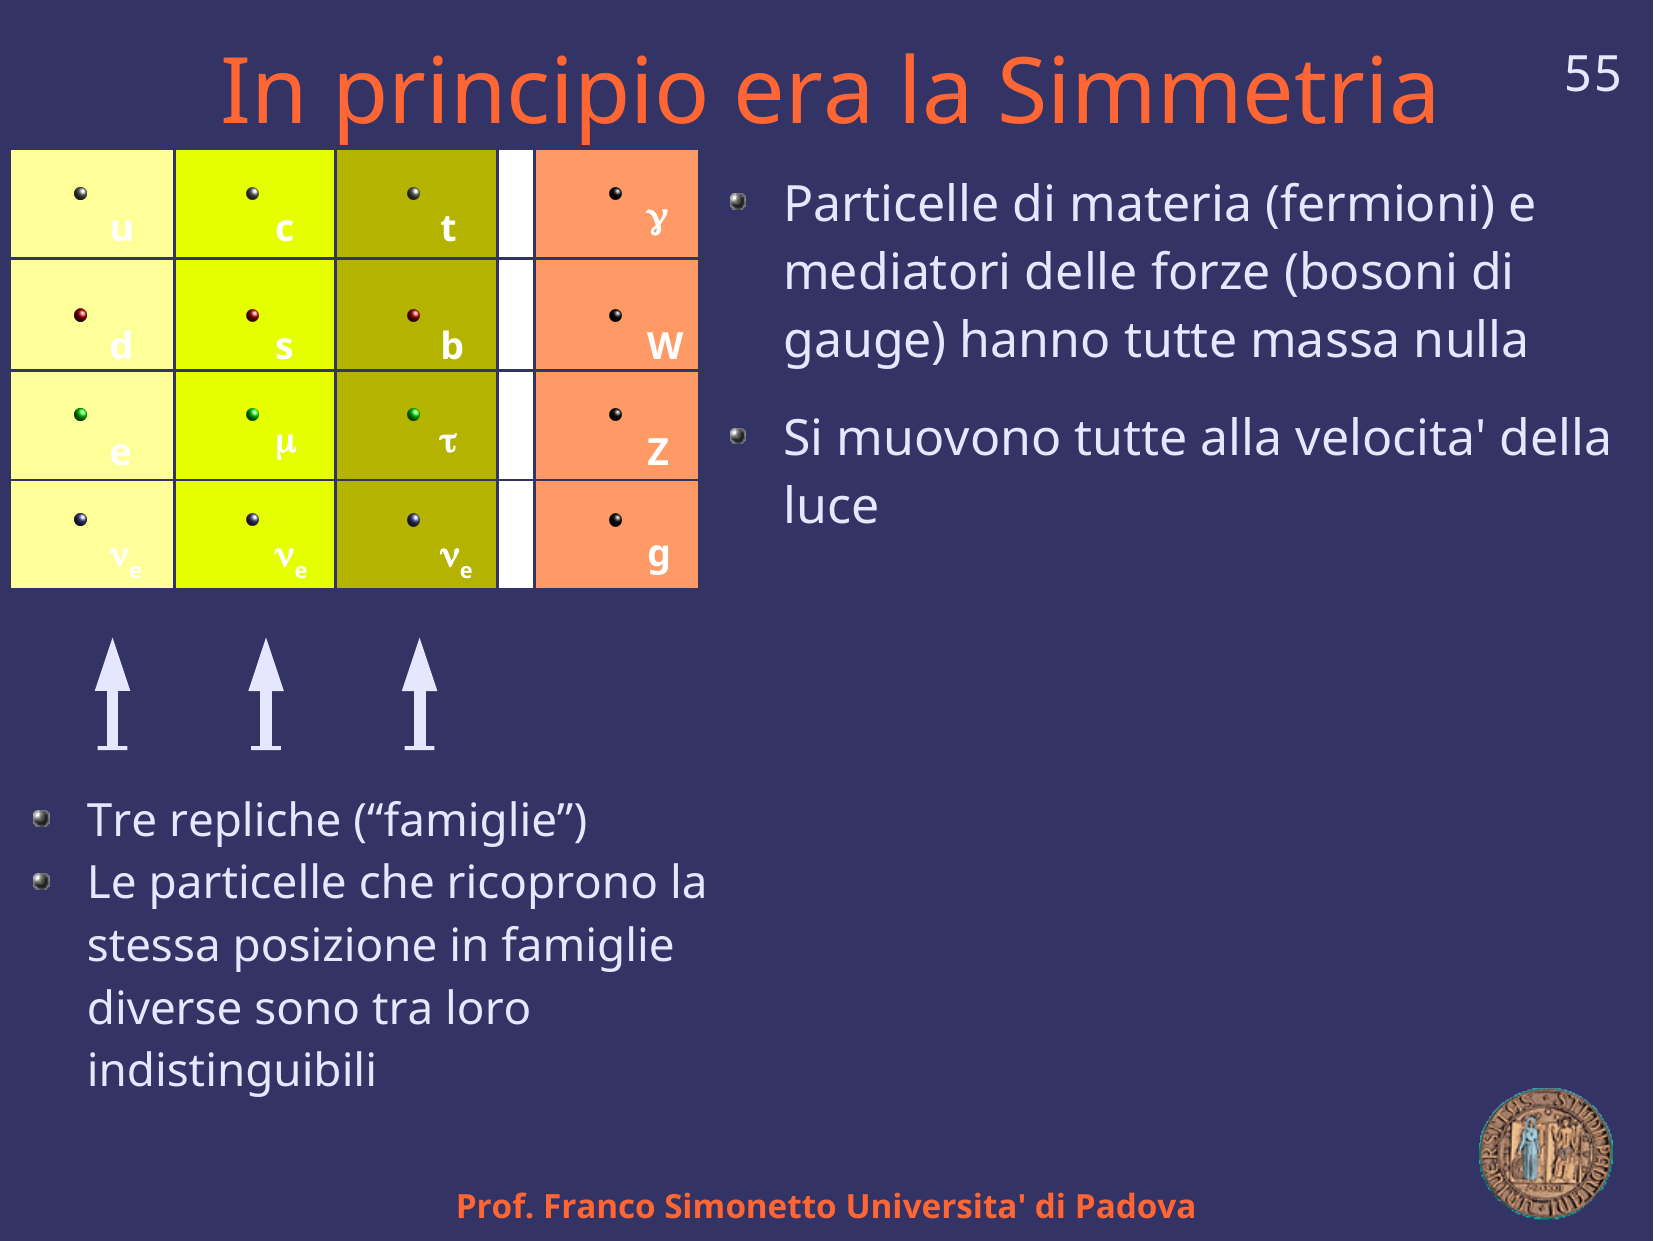

# In principio era la Simmetria
55
u
c
t
g
d
s
b
W
e
m
t
Z
ne
ne
ne
g
Particelle di materia (fermioni) e mediatori delle forze (bosoni di gauge) hanno tutte massa nulla
Si muovono tutte alla velocita' della luce
Tre repliche (“famiglie”)
Le particelle che ricoprono la stessa posizione in famiglie diverse sono tra loro indistinguibili